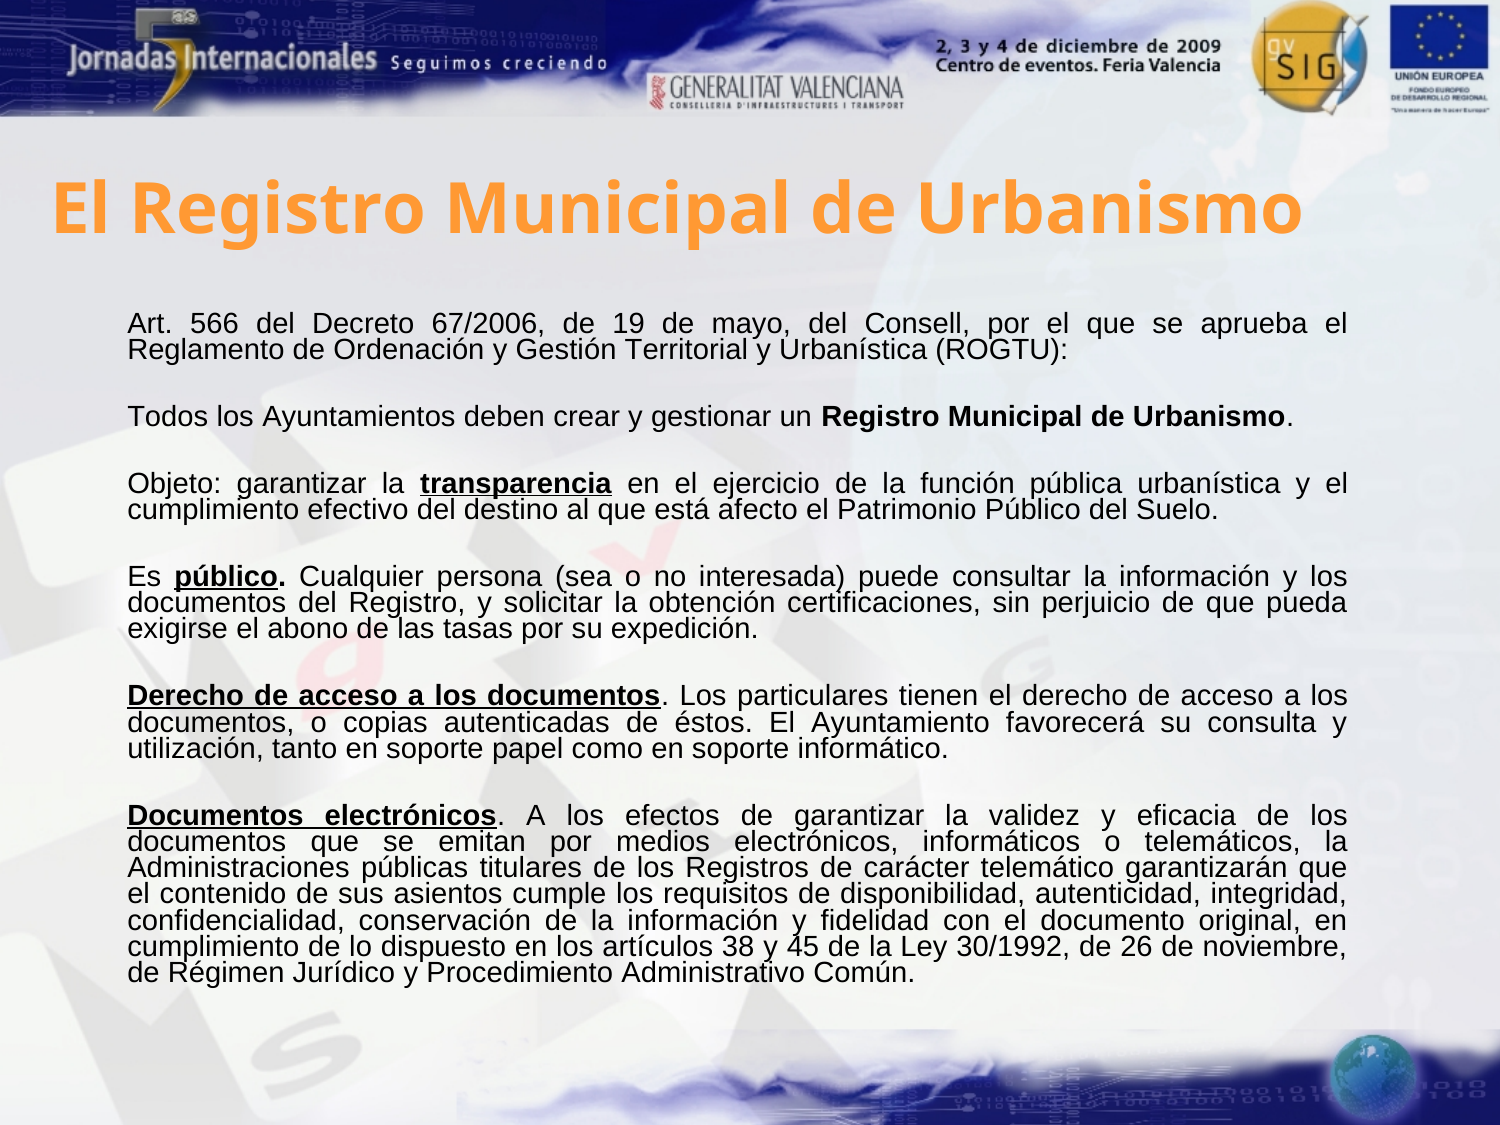

# El Registro Municipal de Urbanismo
Art. 566 del Decreto 67/2006, de 19 de mayo, del Consell, por el que se aprueba el Reglamento de Ordenación y Gestión Territorial y Urbanística (ROGTU):
Todos los Ayuntamientos deben crear y gestionar un Registro Municipal de Urbanismo.
Objeto: garantizar la transparencia en el ejercicio de la función pública urbanística y el cumplimiento efectivo del destino al que está afecto el Patrimonio Público del Suelo.
Es público. Cualquier persona (sea o no interesada) puede consultar la información y los documentos del Registro, y solicitar la obtención certificaciones, sin perjuicio de que pueda exigirse el abono de las tasas por su expedición.
Derecho de acceso a los documentos. Los particulares tienen el derecho de acceso a los documentos, o copias autenticadas de éstos. El Ayuntamiento favorecerá su consulta y utilización, tanto en soporte papel como en soporte informático.
Documentos electrónicos. A los efectos de garantizar la validez y eficacia de los documentos que se emitan por medios electrónicos, informáticos o telemáticos, la Administraciones públicas titulares de los Registros de carácter telemático garantizarán que el contenido de sus asientos cumple los requisitos de disponibilidad, autenticidad, integridad, confidencialidad, conservación de la información y fidelidad con el documento original, en cumplimiento de lo dispuesto en los artículos 38 y 45 de la Ley 30/1992, de 26 de noviembre, de Régimen Jurídico y Procedimiento Administrativo Común.